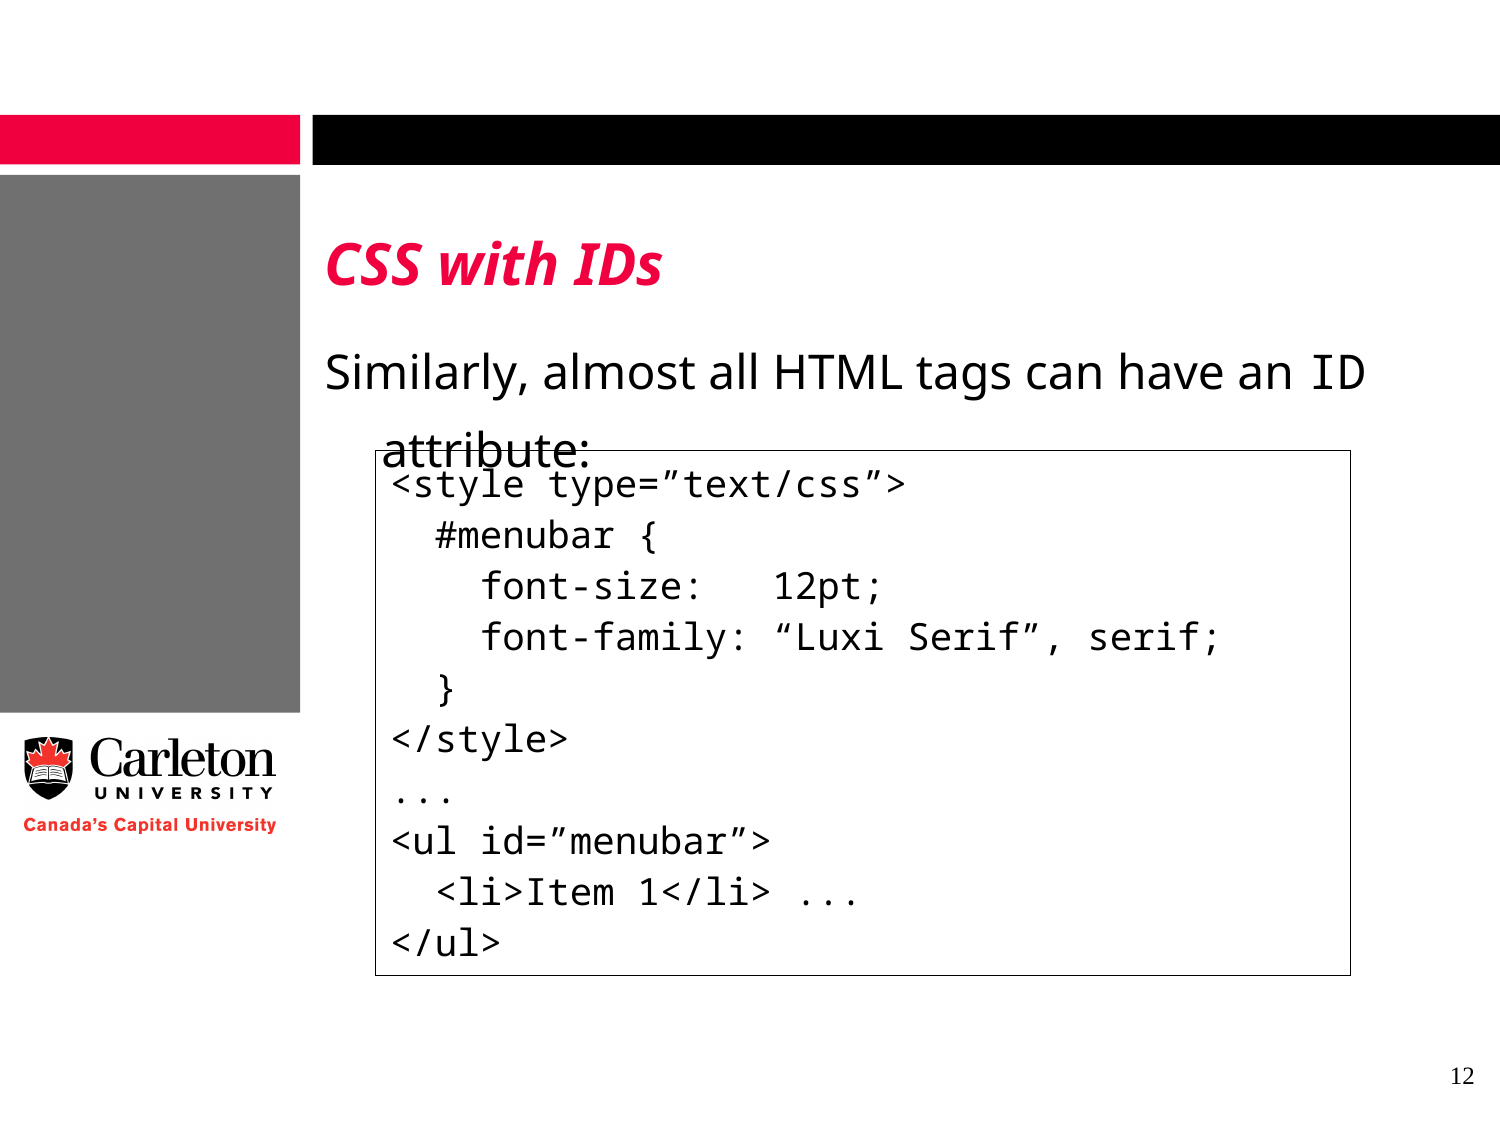

# CSS with IDs
Similarly, almost all HTML tags can have an ID attribute:
<style type=”text/css”>
 #menubar {
 font-size: 12pt;
 font-family: “Luxi Serif”, serif;
 }
</style>
...
<ul id=”menubar”>
 <li>Item 1</li> ...
</ul>
12